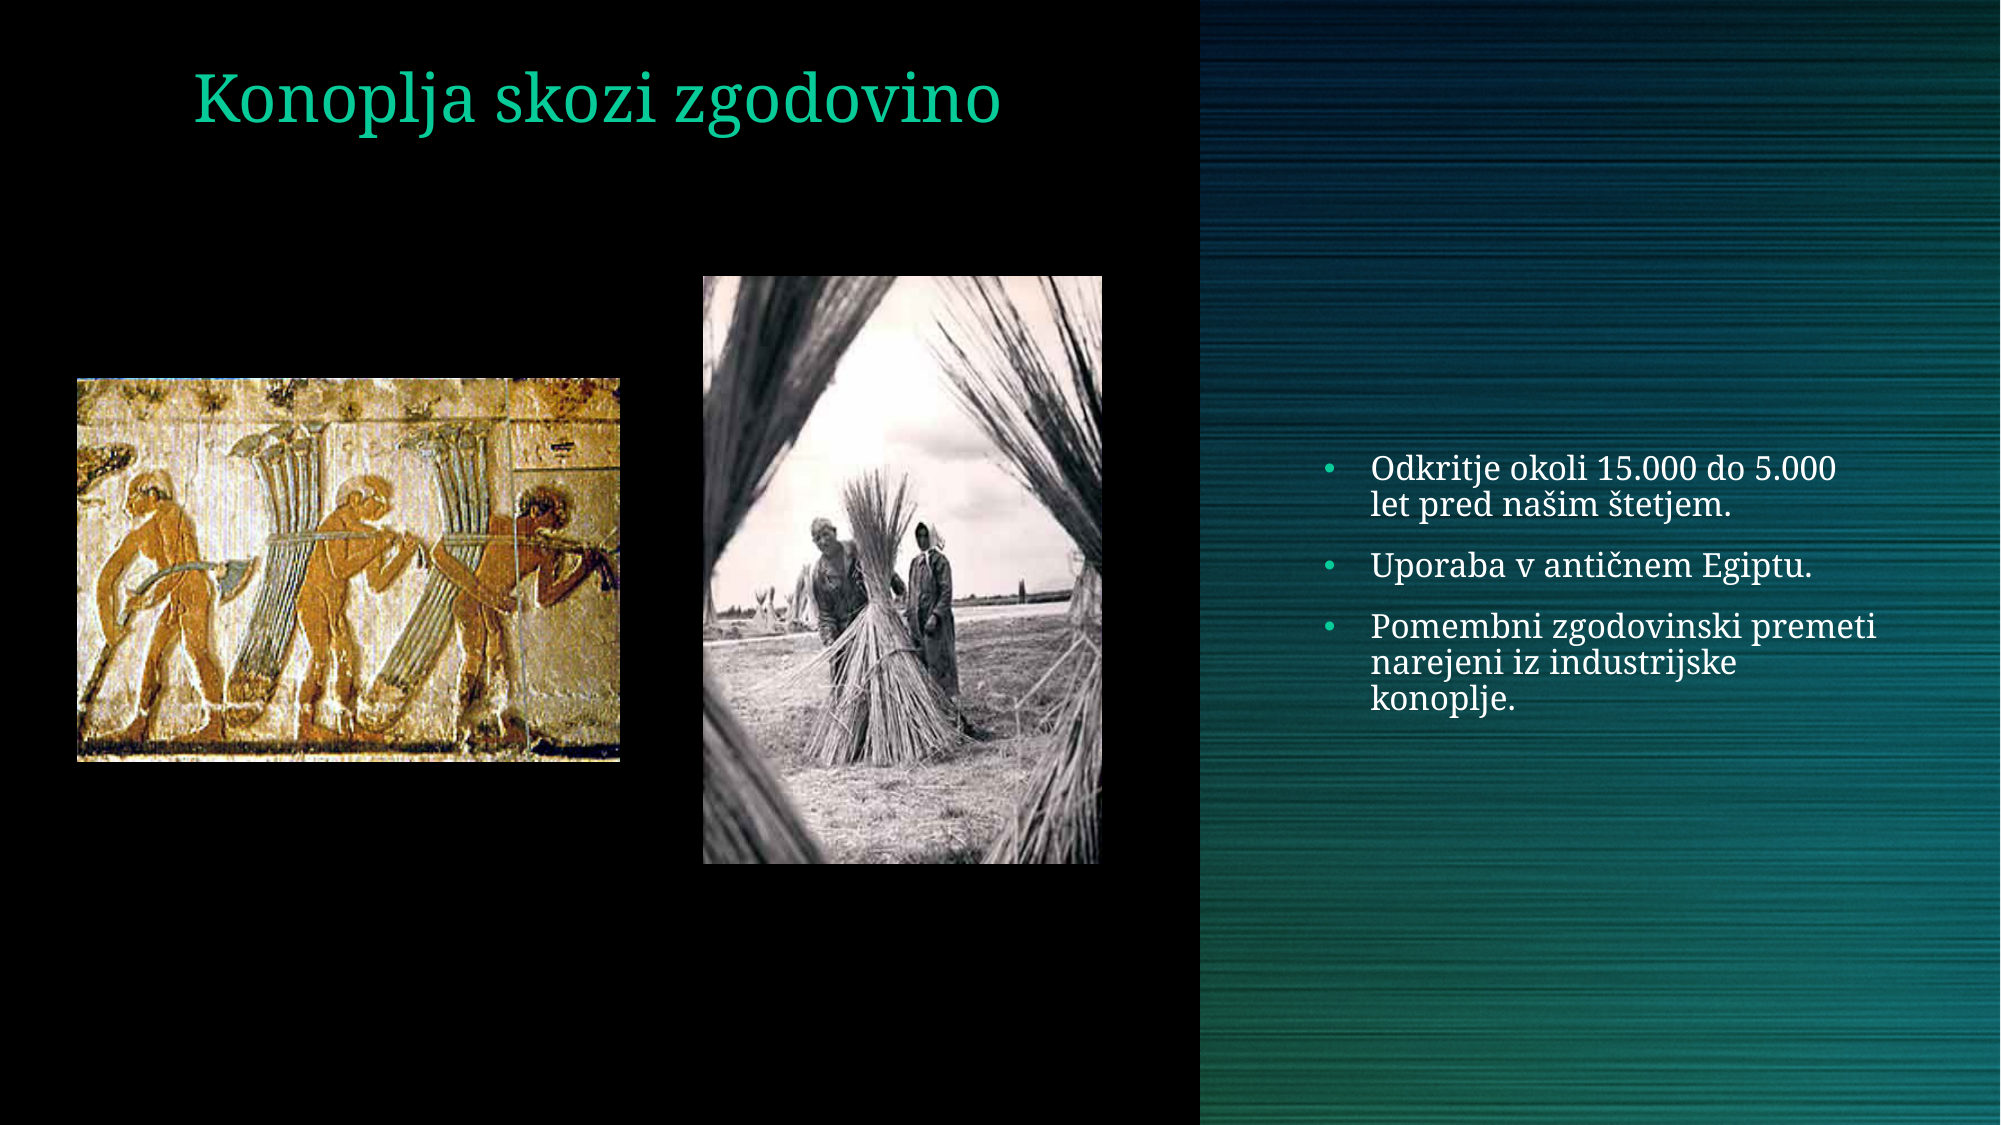

# Konoplja skozi zgodovino
Odkritje okoli 15.000 do 5.000 let pred našim štetjem.
Uporaba v antičnem Egiptu.
Pomembni zgodovinski premeti narejeni iz industrijske konoplje.